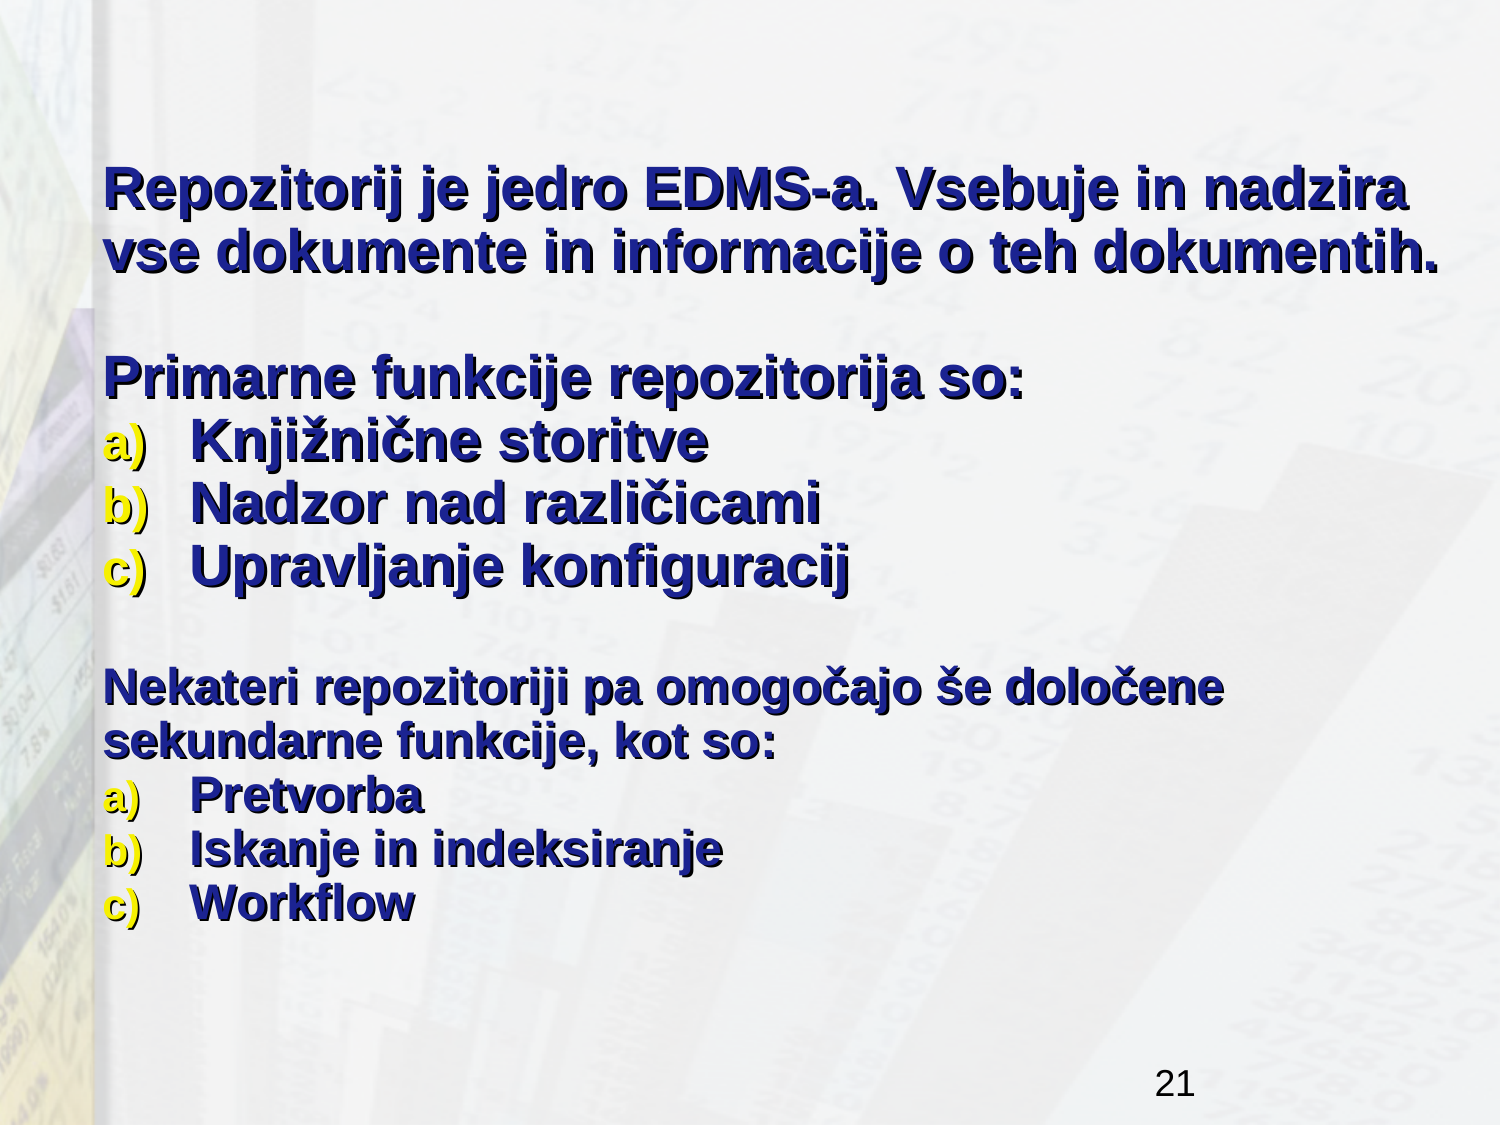

# Repozitorij je jedro EDMS-a. Vsebuje in nadzira
vse dokumente in informacije o teh dokumentih.
Primarne funkcije repozitorija so:
Knjižnične storitve
Nadzor nad različicami
Upravljanje konfiguracij
Nekateri repozitoriji pa omogočajo še določene
sekundarne funkcije, kot so:
Pretvorba
Iskanje in indeksiranje
Workflow
21